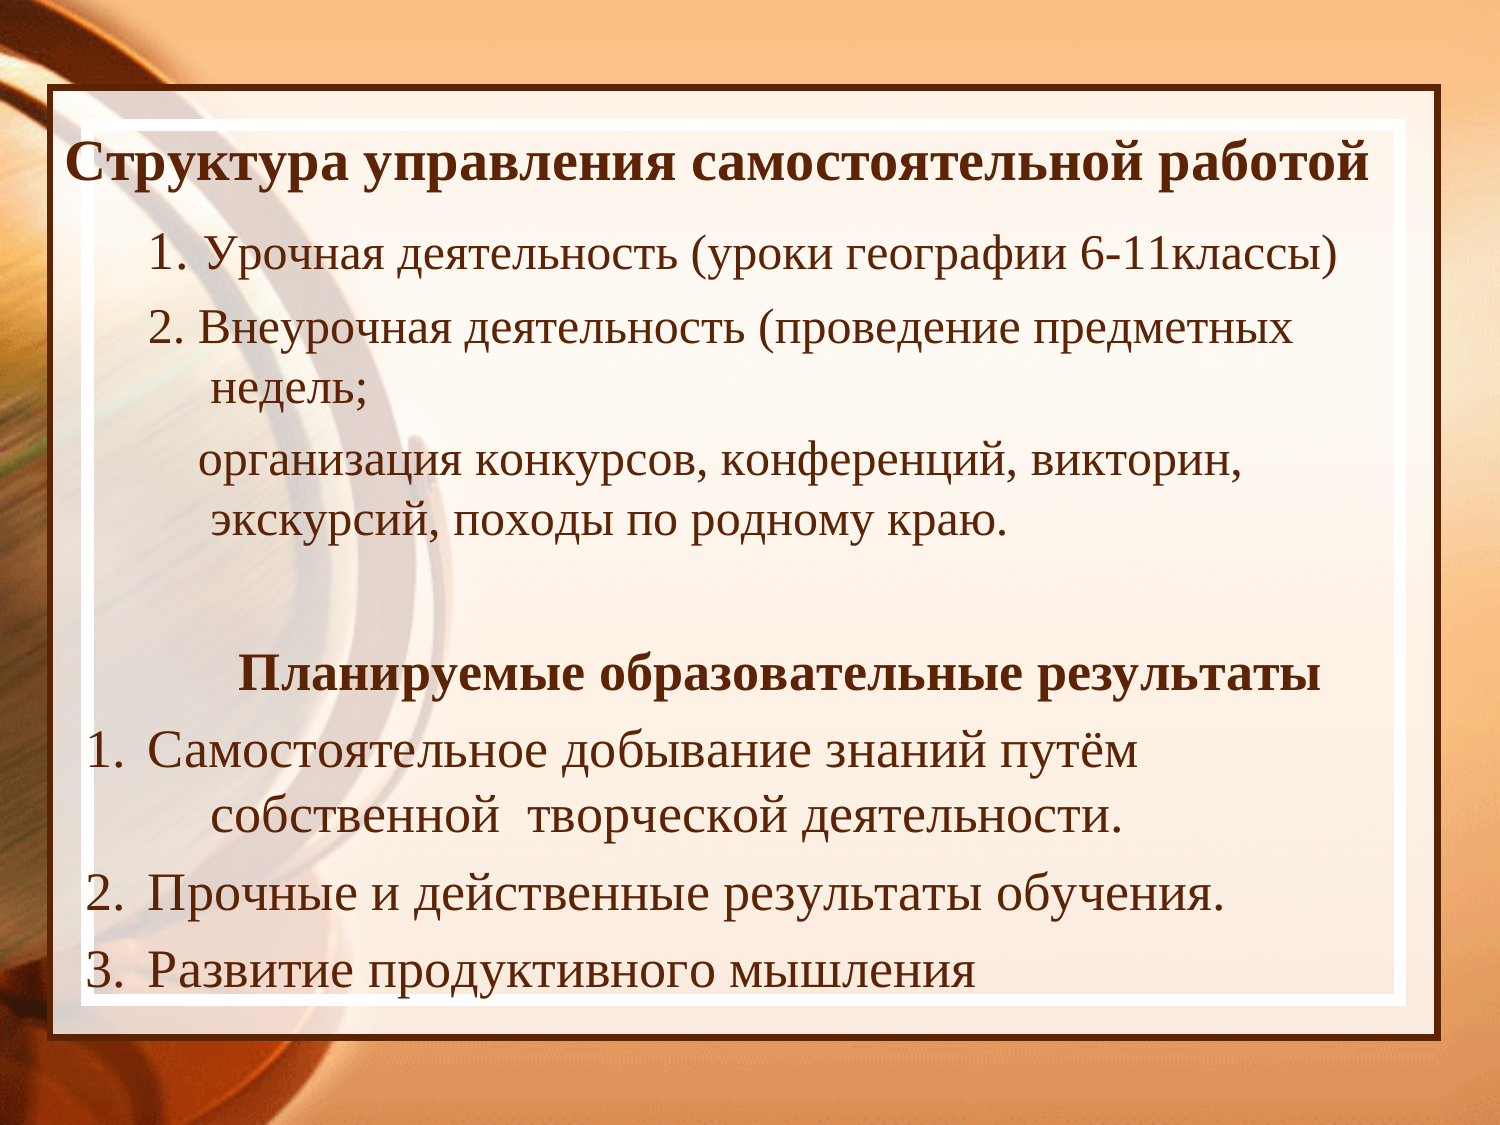

# Структура управления самостоятельной работой
1. Урочная деятельность (уроки географии 6-11классы)
2. Внеурочная деятельность (проведение предметных недель;
 организация конкурсов, конференций, викторин, экскурсий, походы по родному краю.
 Планируемые образовательные результаты
Самостоятельное добывание знаний путём собственной творческой деятельности.
Прочные и действенные результаты обучения.
Развитие продуктивного мышления